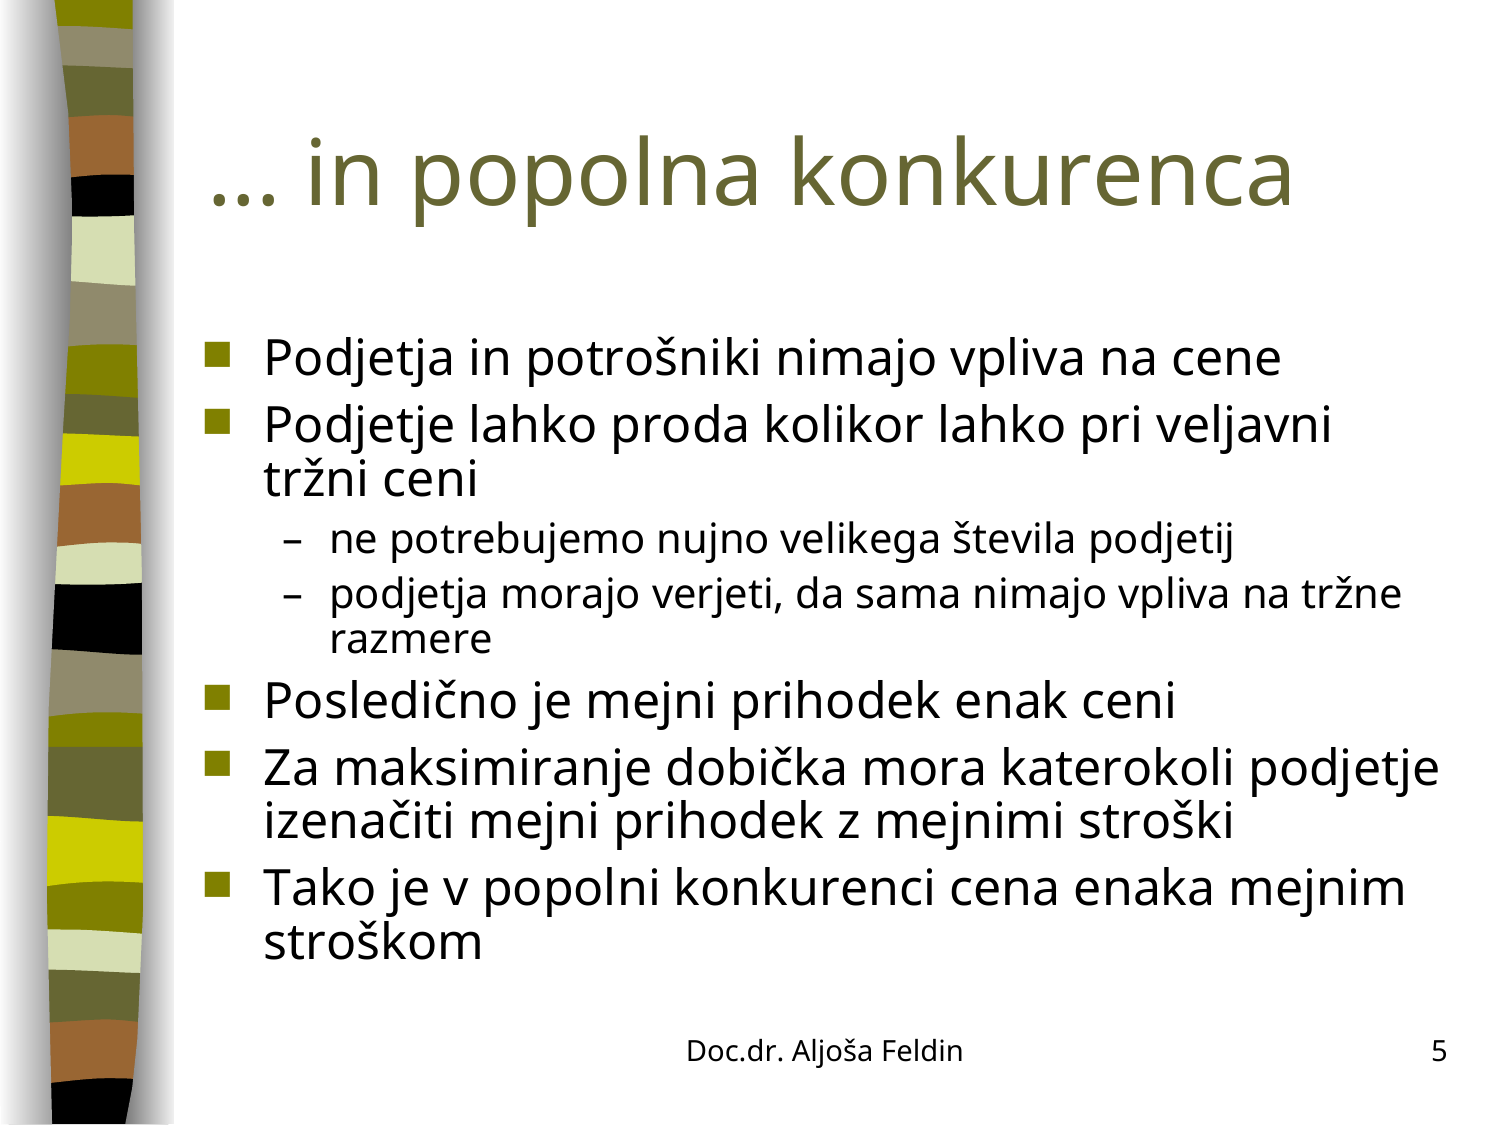

# ... in popolna konkurenca
Podjetja in potrošniki nimajo vpliva na cene
Podjetje lahko proda kolikor lahko pri veljavni tržni ceni
ne potrebujemo nujno velikega števila podjetij
podjetja morajo verjeti, da sama nimajo vpliva na tržne razmere
Posledično je mejni prihodek enak ceni
Za maksimiranje dobička mora katerokoli podjetje izenačiti mejni prihodek z mejnimi stroški
Tako je v popolni konkurenci cena enaka mejnim stroškom
Doc.dr. Aljoša Feldin